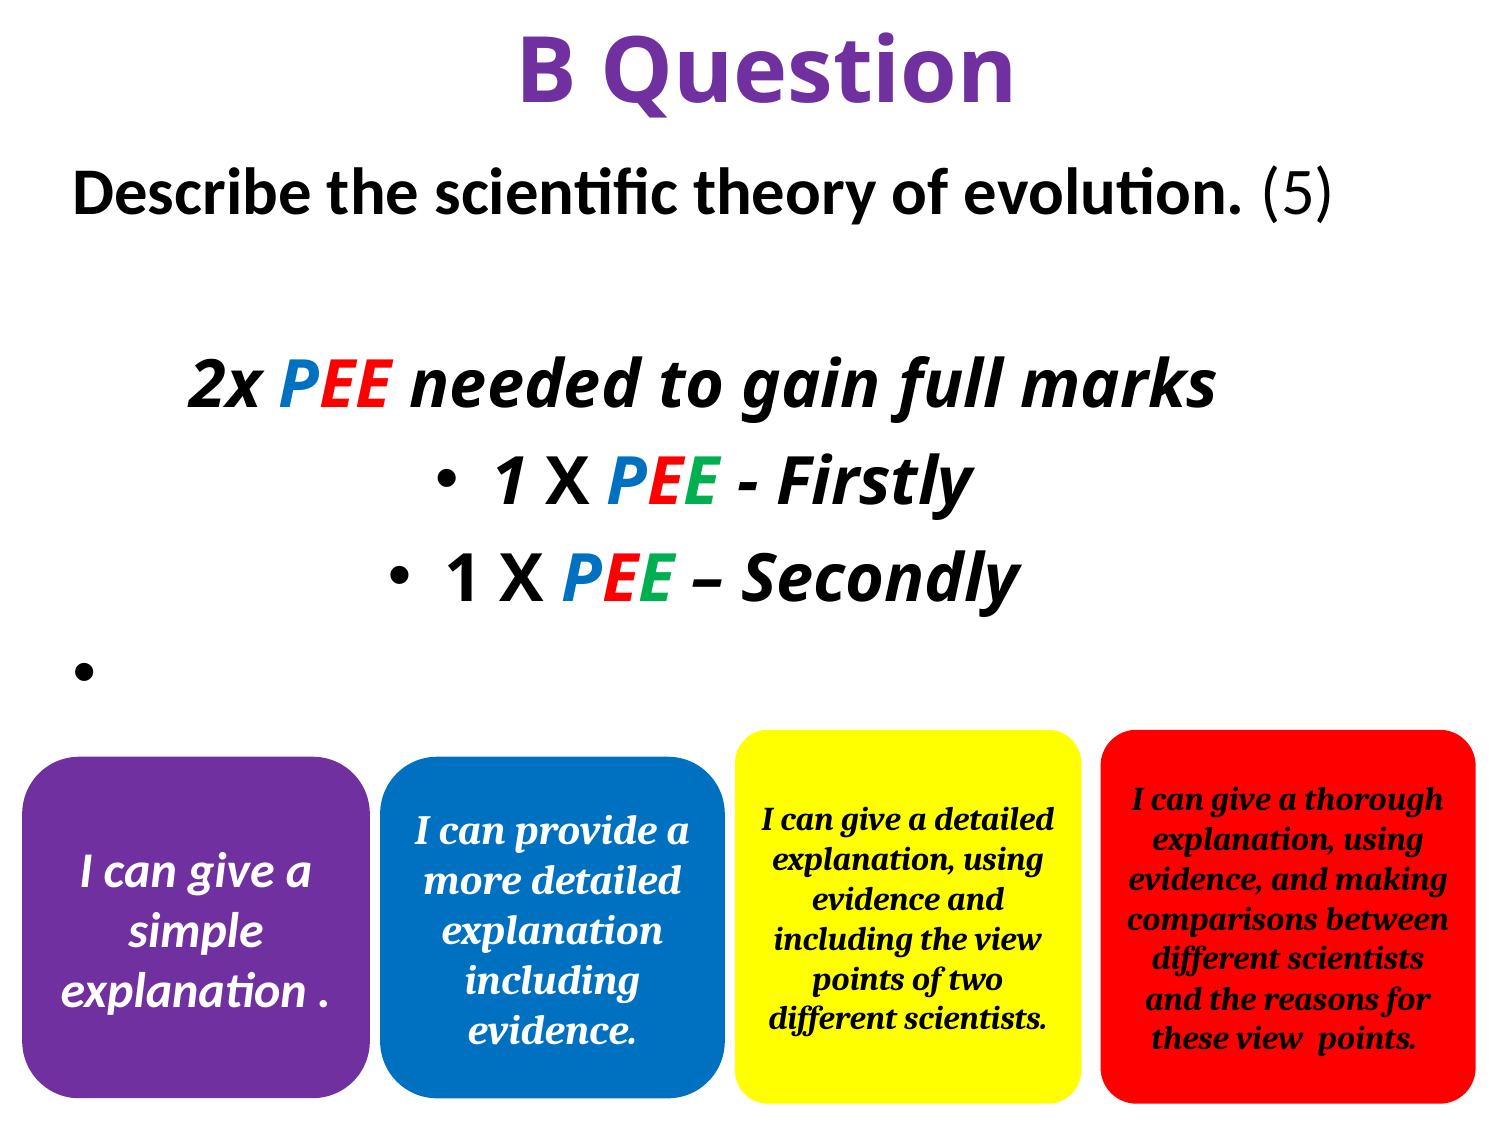

# B Question
Describe the scientific theory of evolution. (5)
2x PEE needed to gain full marks
1 X PEE - Firstly
1 X PEE – Secondly
I can give a detailed explanation, using evidence and including the view points of two different scientists.
I can give a simple explanation .
I can provide a more detailed explanation including evidence.
I can give a thorough explanation, using evidence, and making comparisons between different scientists and the reasons for these view points.